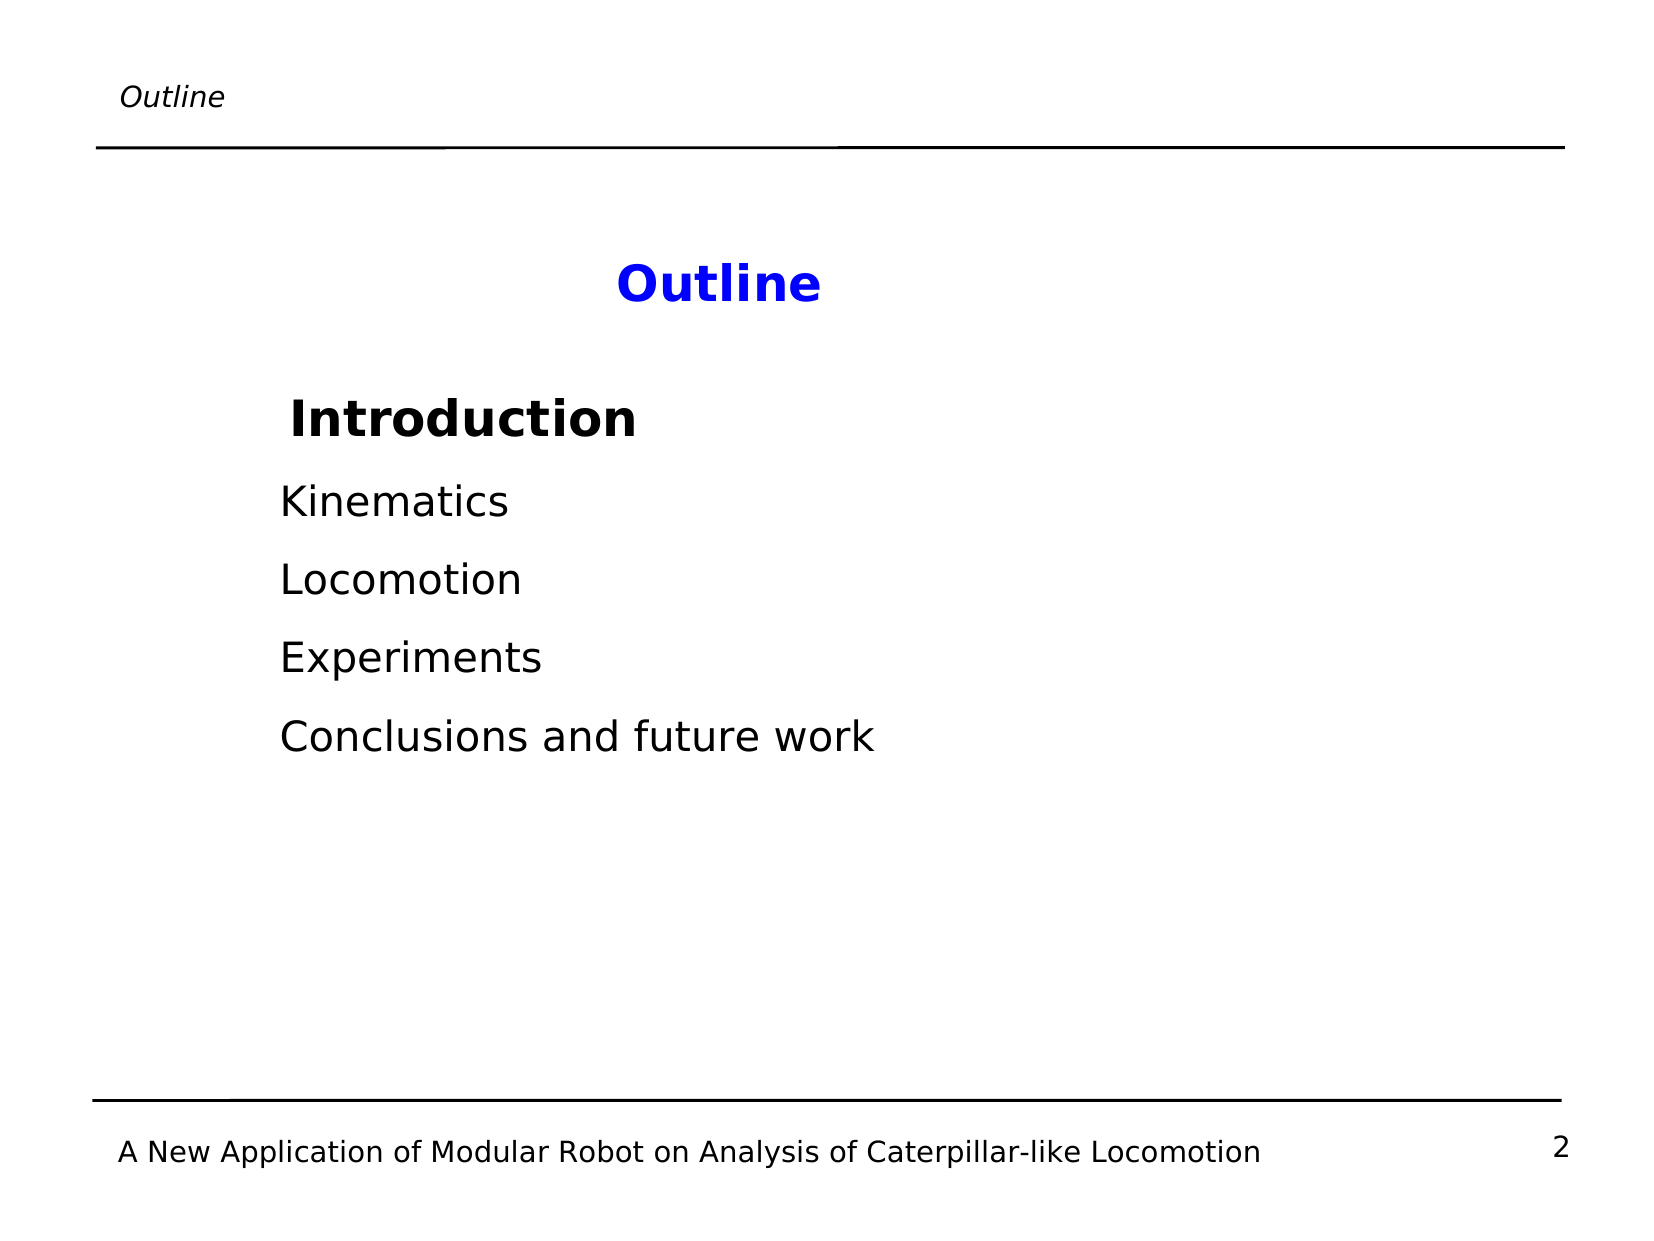

Outline
Outline
 Introduction
 Kinematics
 Locomotion
 Experiments
 Conclusions and future work
A New Application of Modular Robot on Analysis of Caterpillar-like Locomotion
2